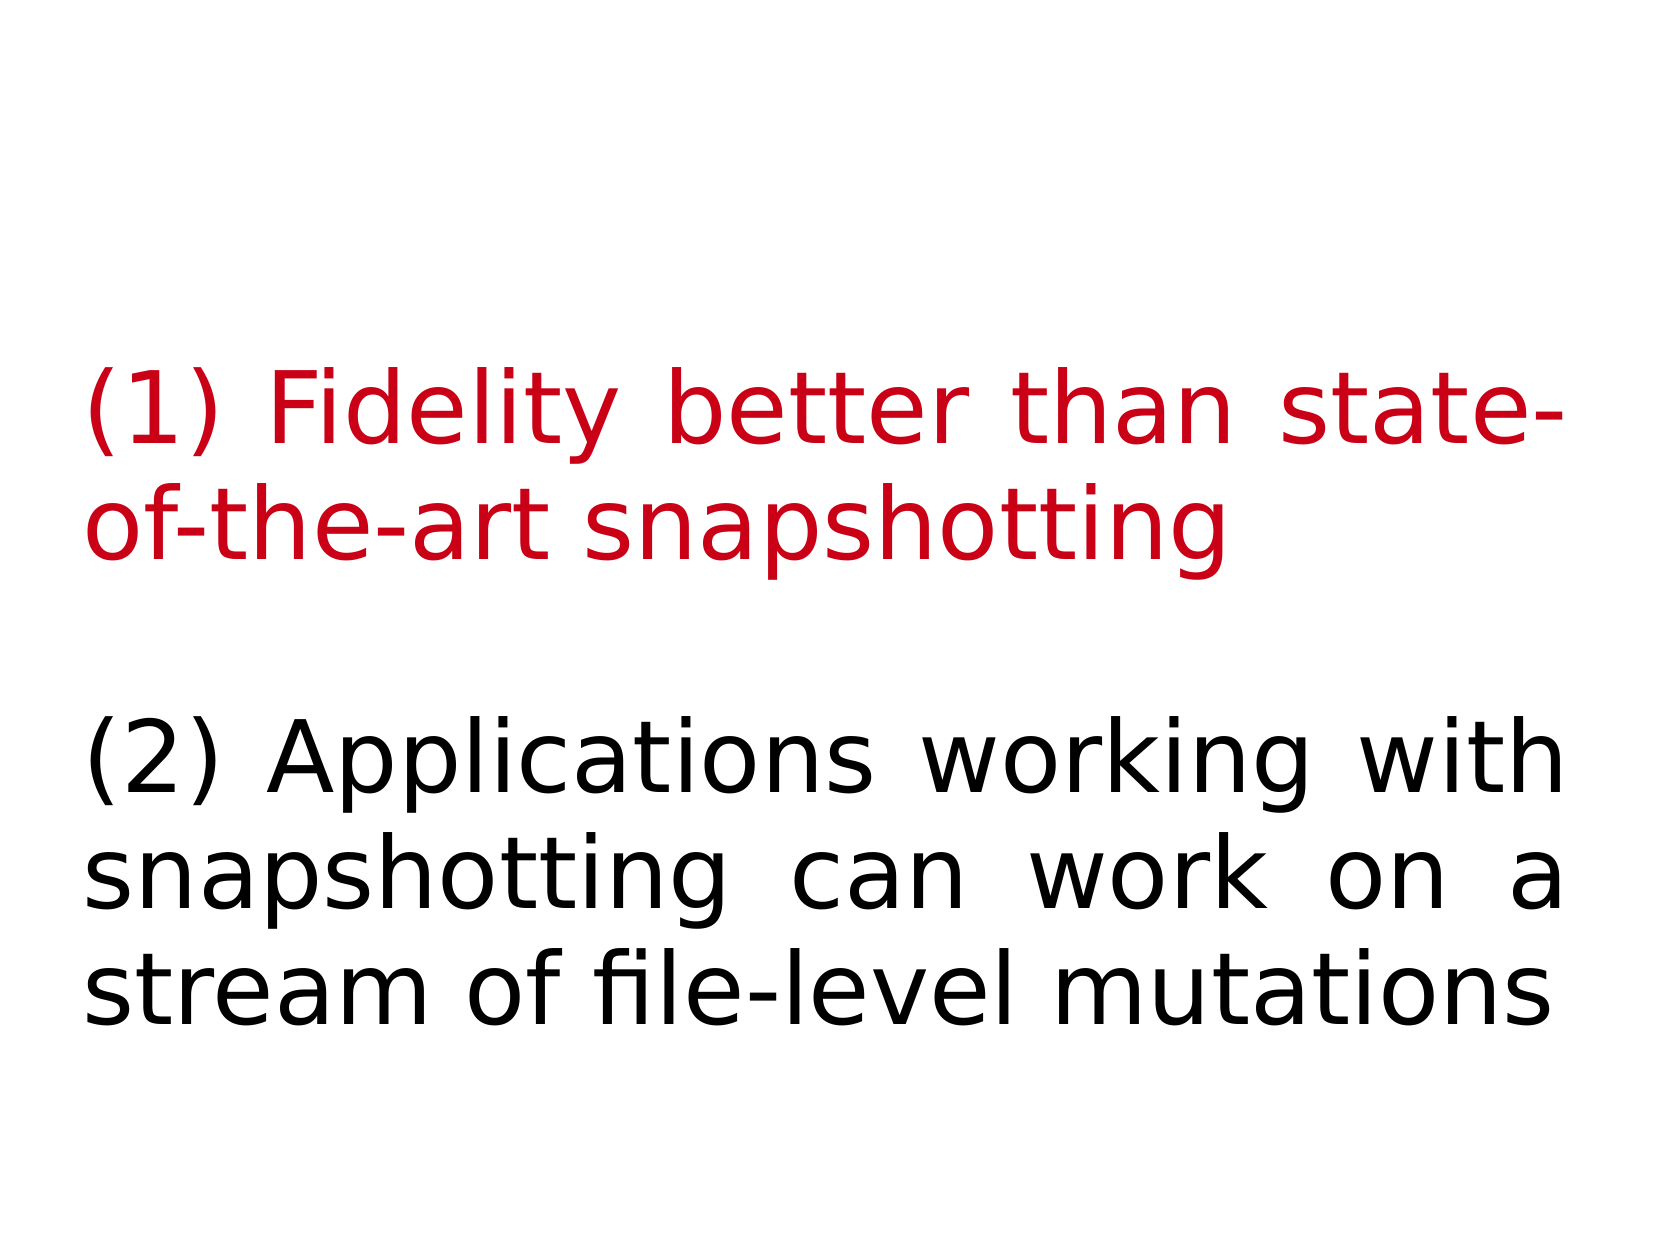

#
(1) Fidelity better than state-of-the-art snapshotting
(2) Applications working with snapshotting can work on a stream of file-level mutations